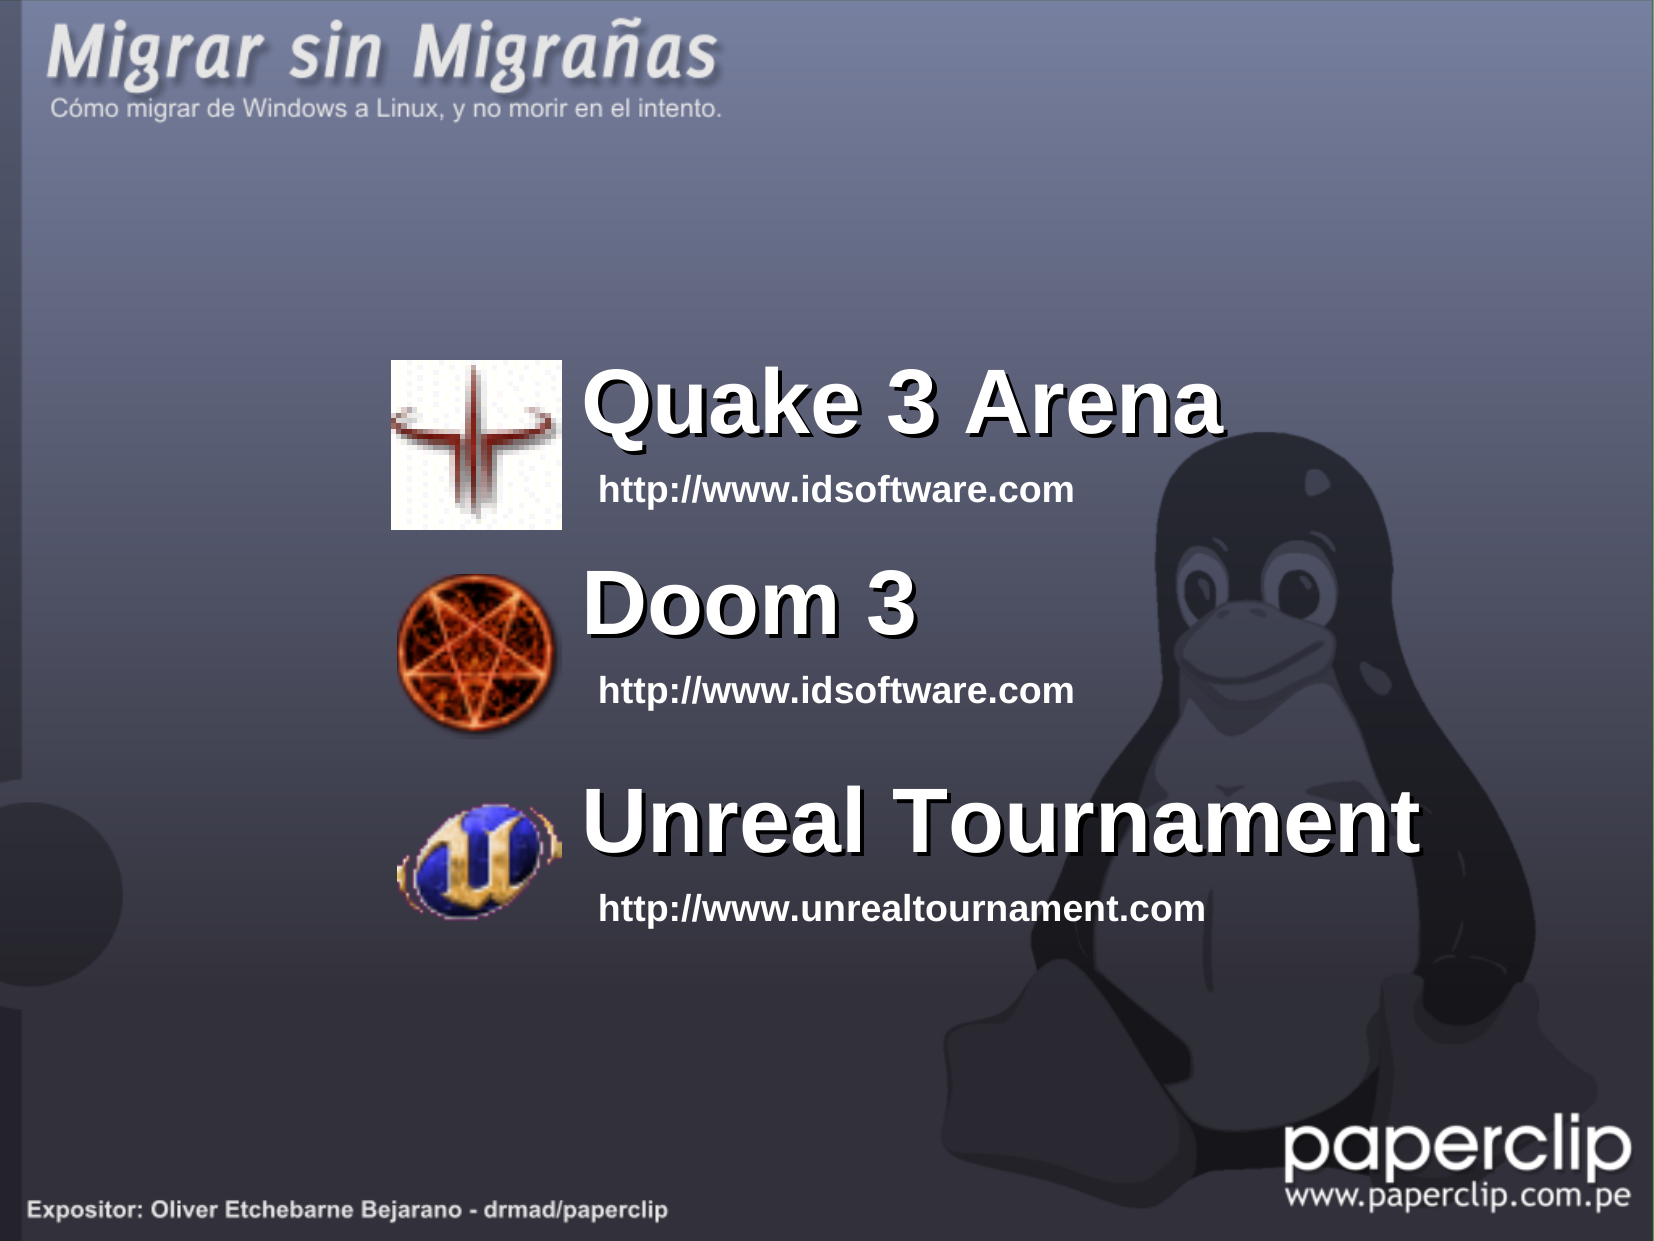

Quake 3 Arena
http://www.idsoftware.com
Doom 3
http://www.idsoftware.com
Unreal Tournament
http://www.unrealtournament.com